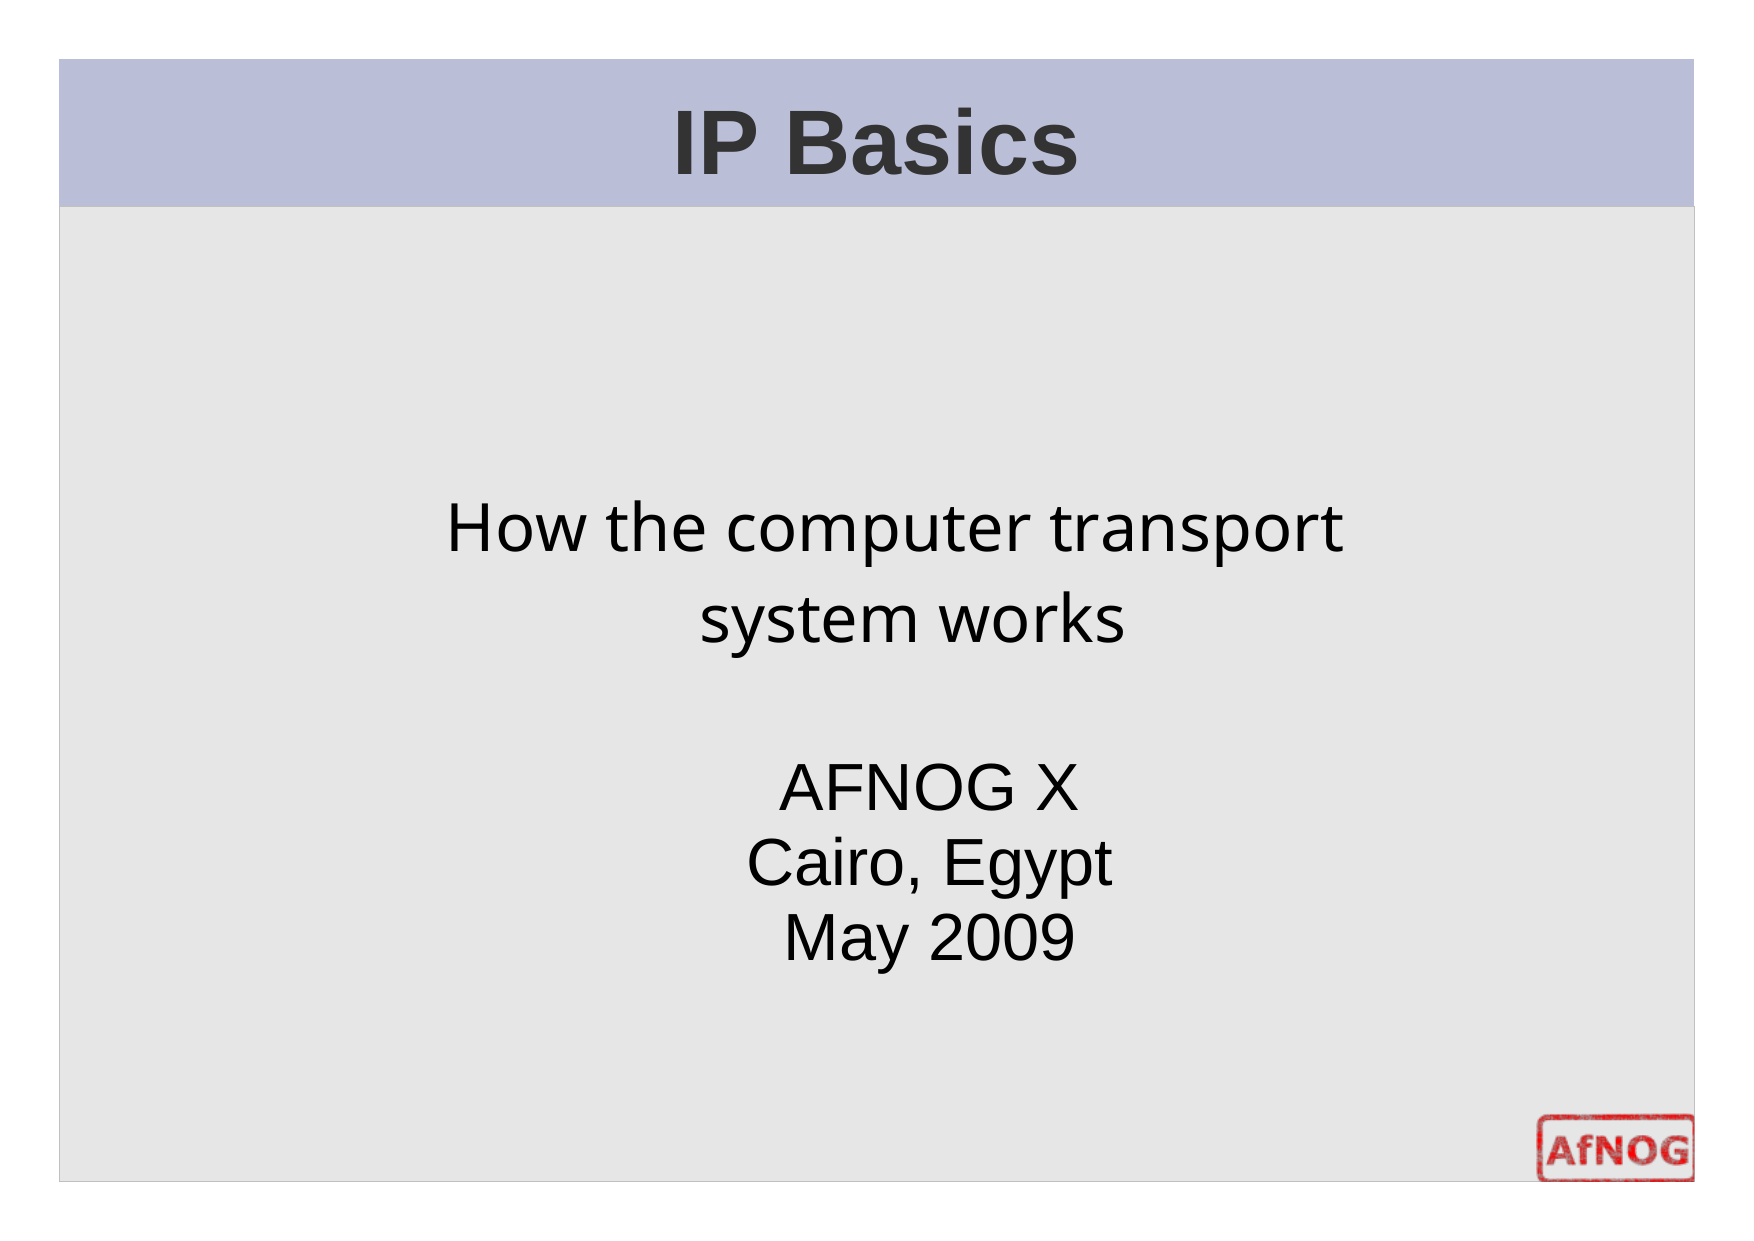

IP Basics
# How the computer transport system works
AFNOG X
Cairo, Egypt
May 2009